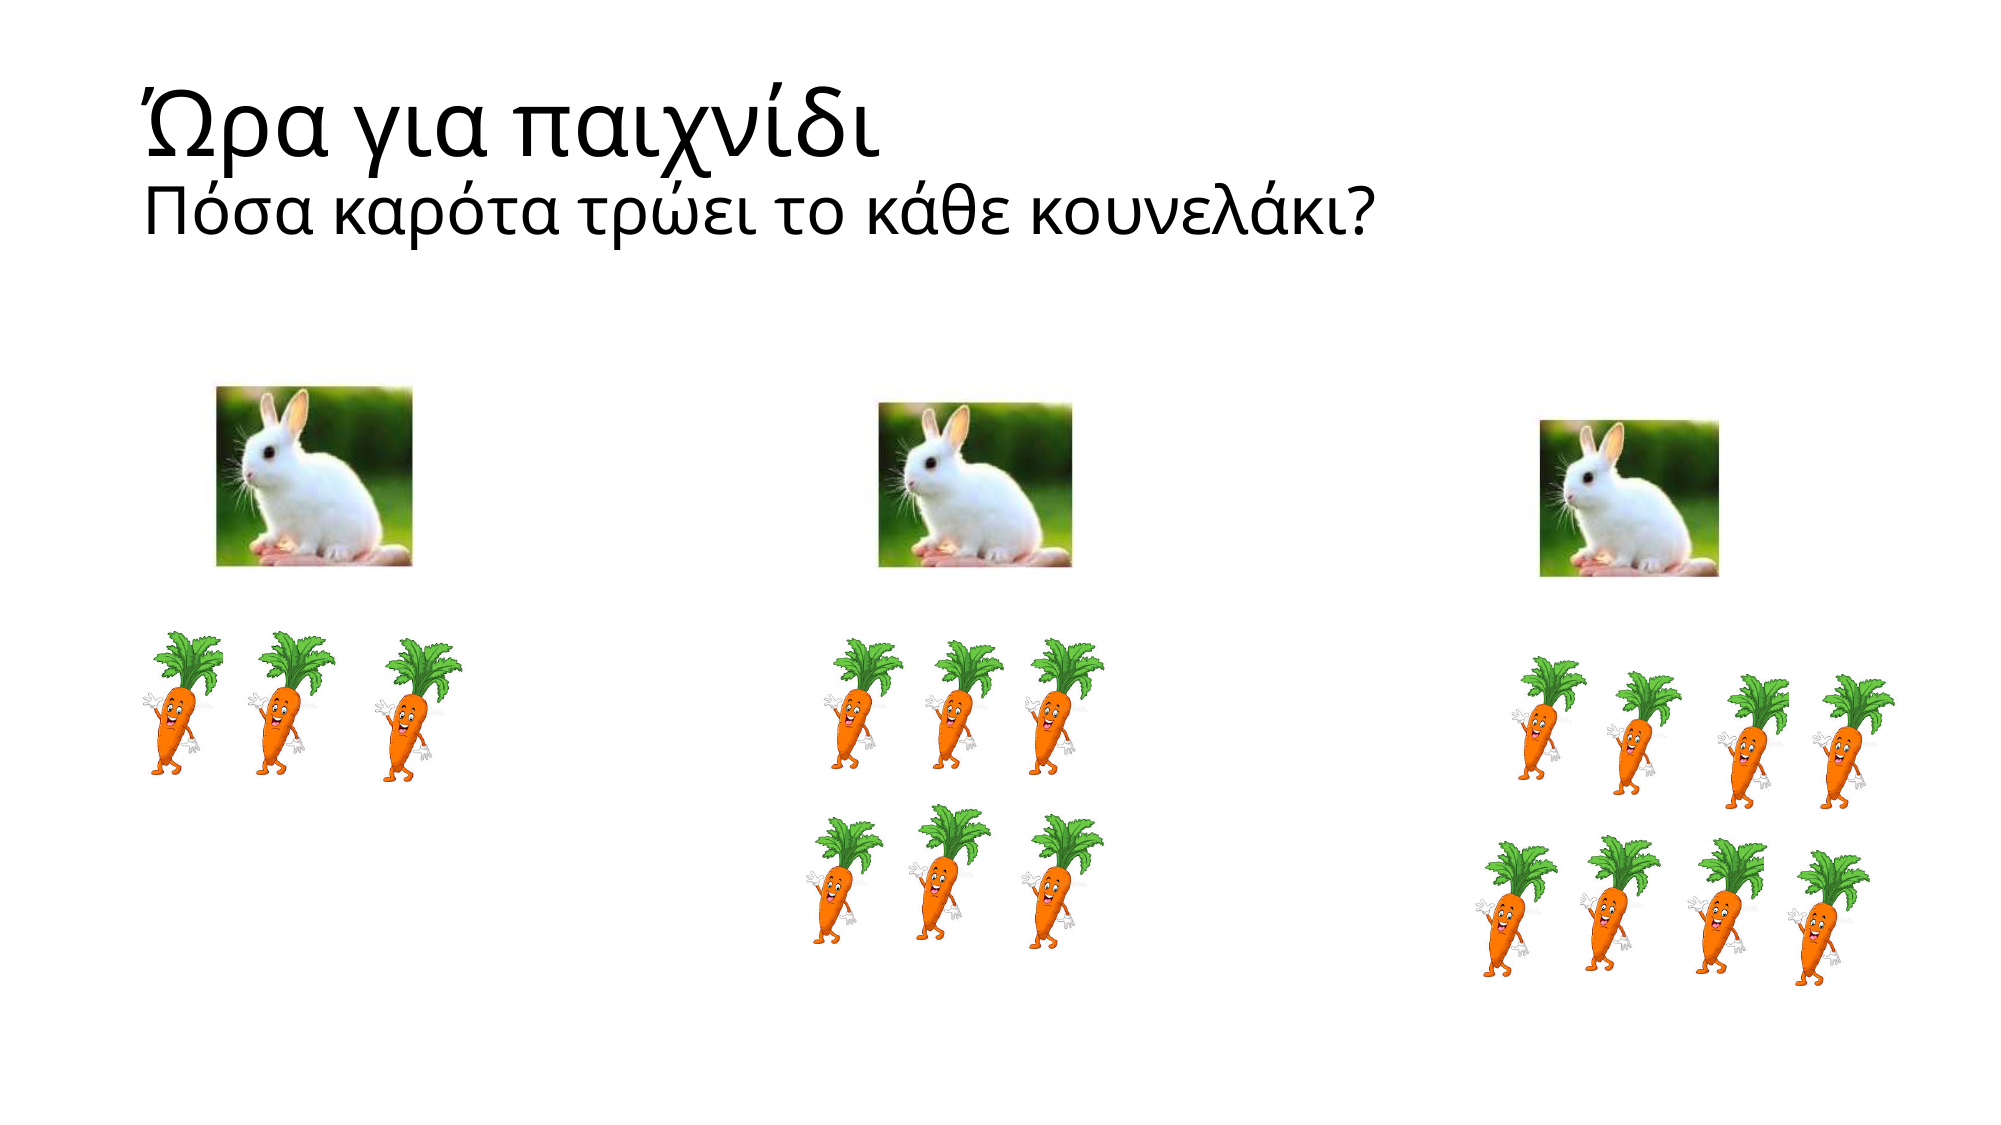

# Ώρα για παιχνίδι Πόσα καρότα τρώει το κάθε κουνελάκι?